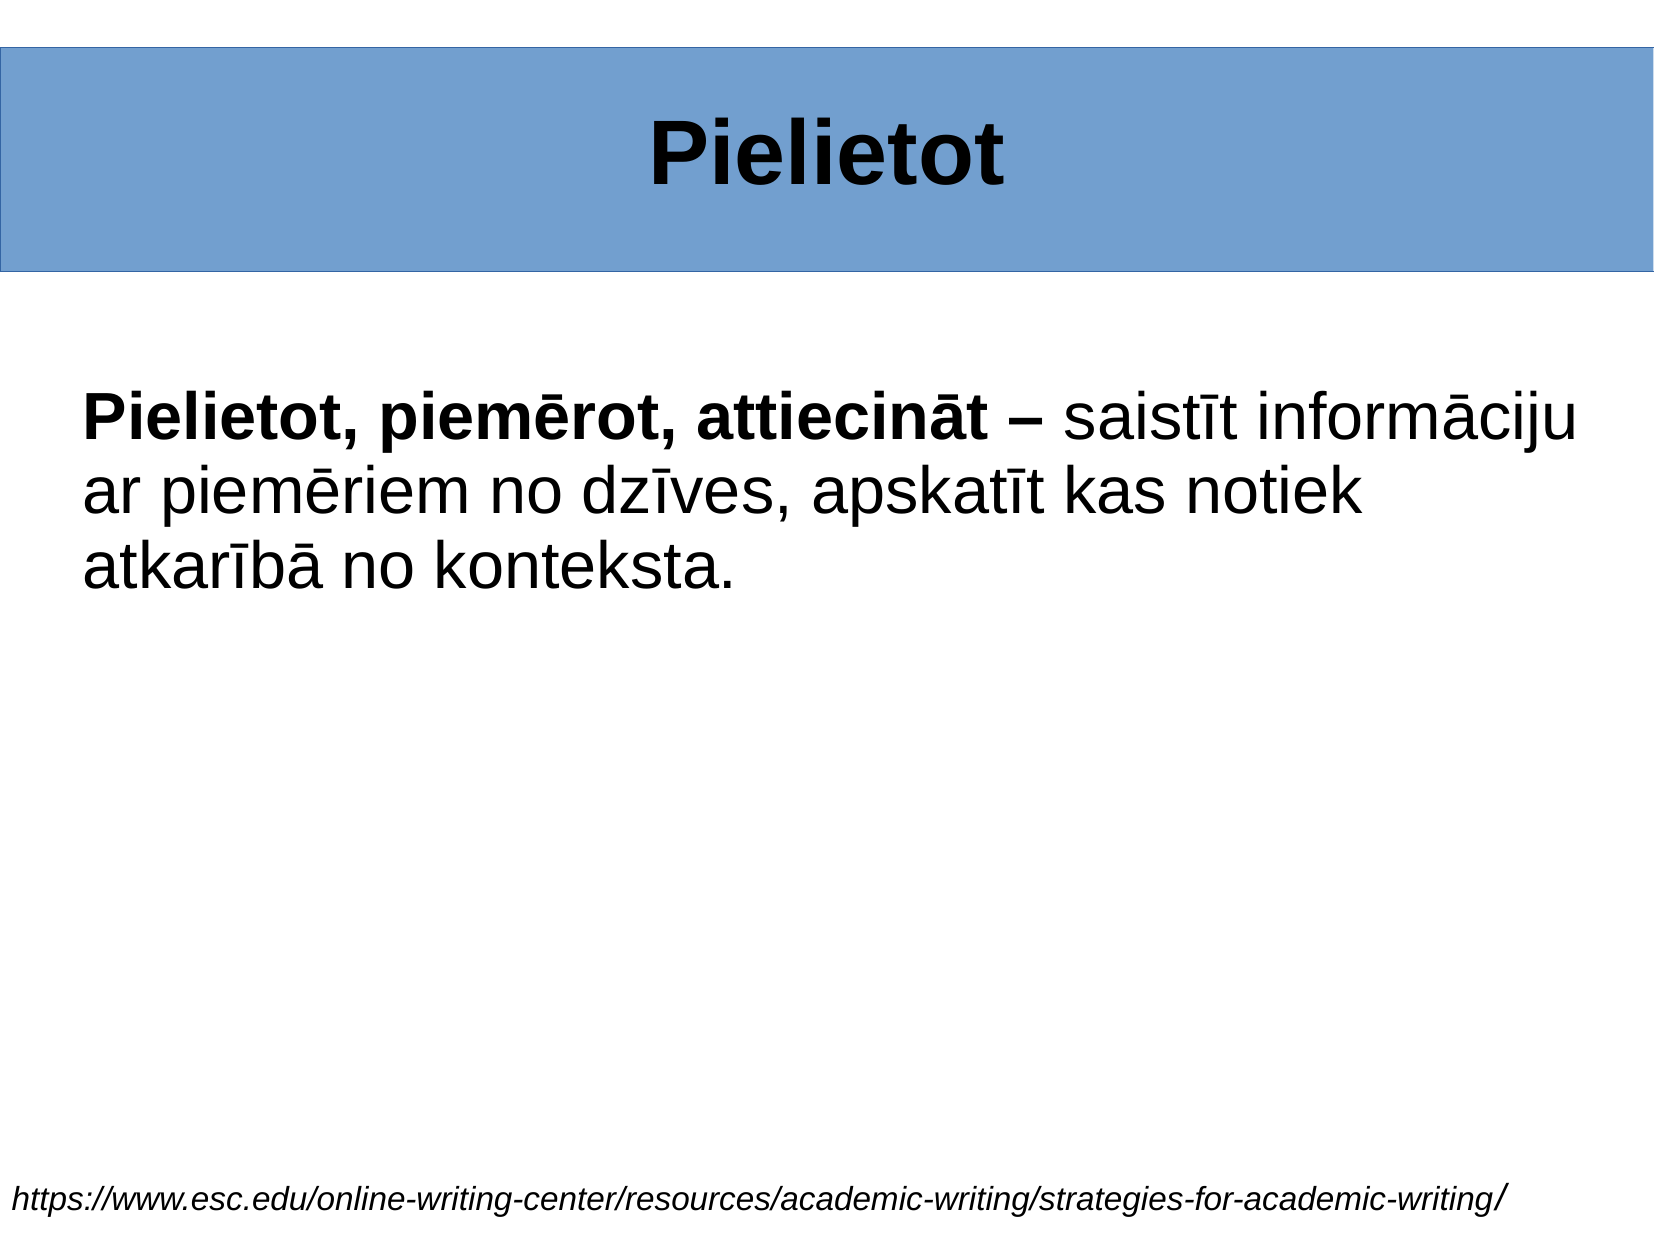

# Pielietot
Pielietot, piemērot, attiecināt – saistīt informāciju ar piemēriem no dzīves, apskatīt kas notiek atkarībā no konteksta.
https://www.esc.edu/online-writing-center/resources/academic-writing/strategies-for-academic-writing/